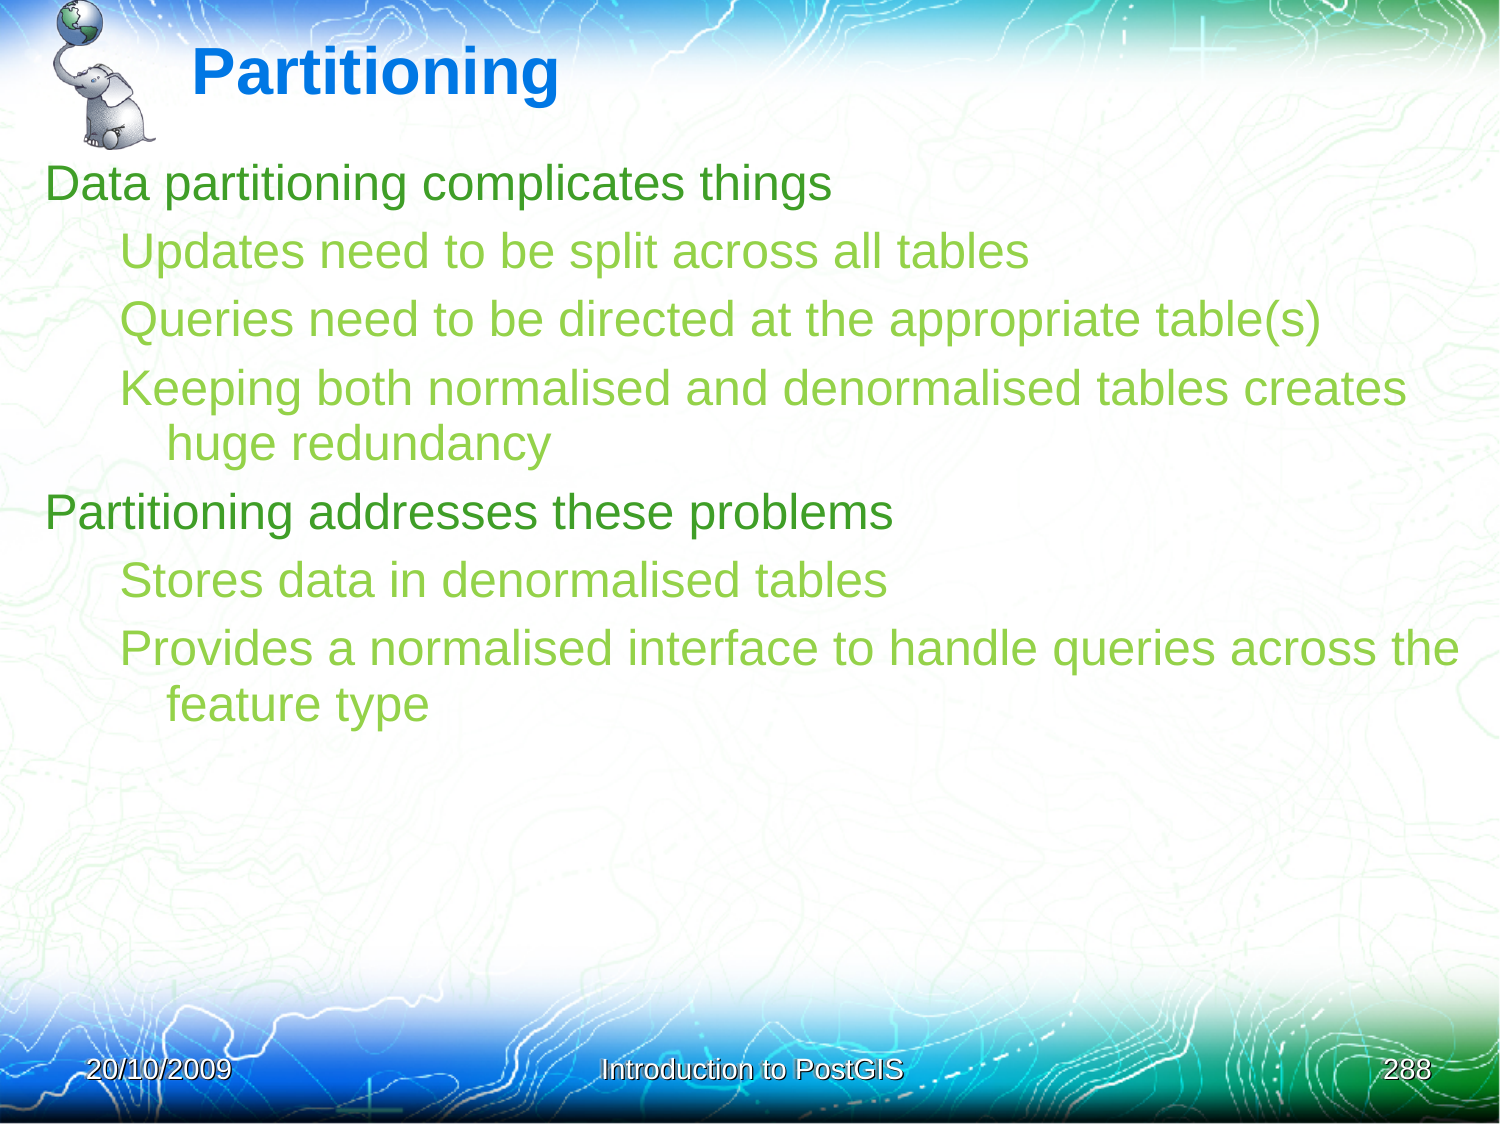

# Partitioning
Data partitioning complicates things
Updates need to be split across all tables
Queries need to be directed at the appropriate table(s)
Keeping both normalised and denormalised tables creates huge redundancy
Partitioning addresses these problems
Stores data in denormalised tables
Provides a normalised interface to handle queries across the feature type
20/10/2009
Introduction to PostGIS
288